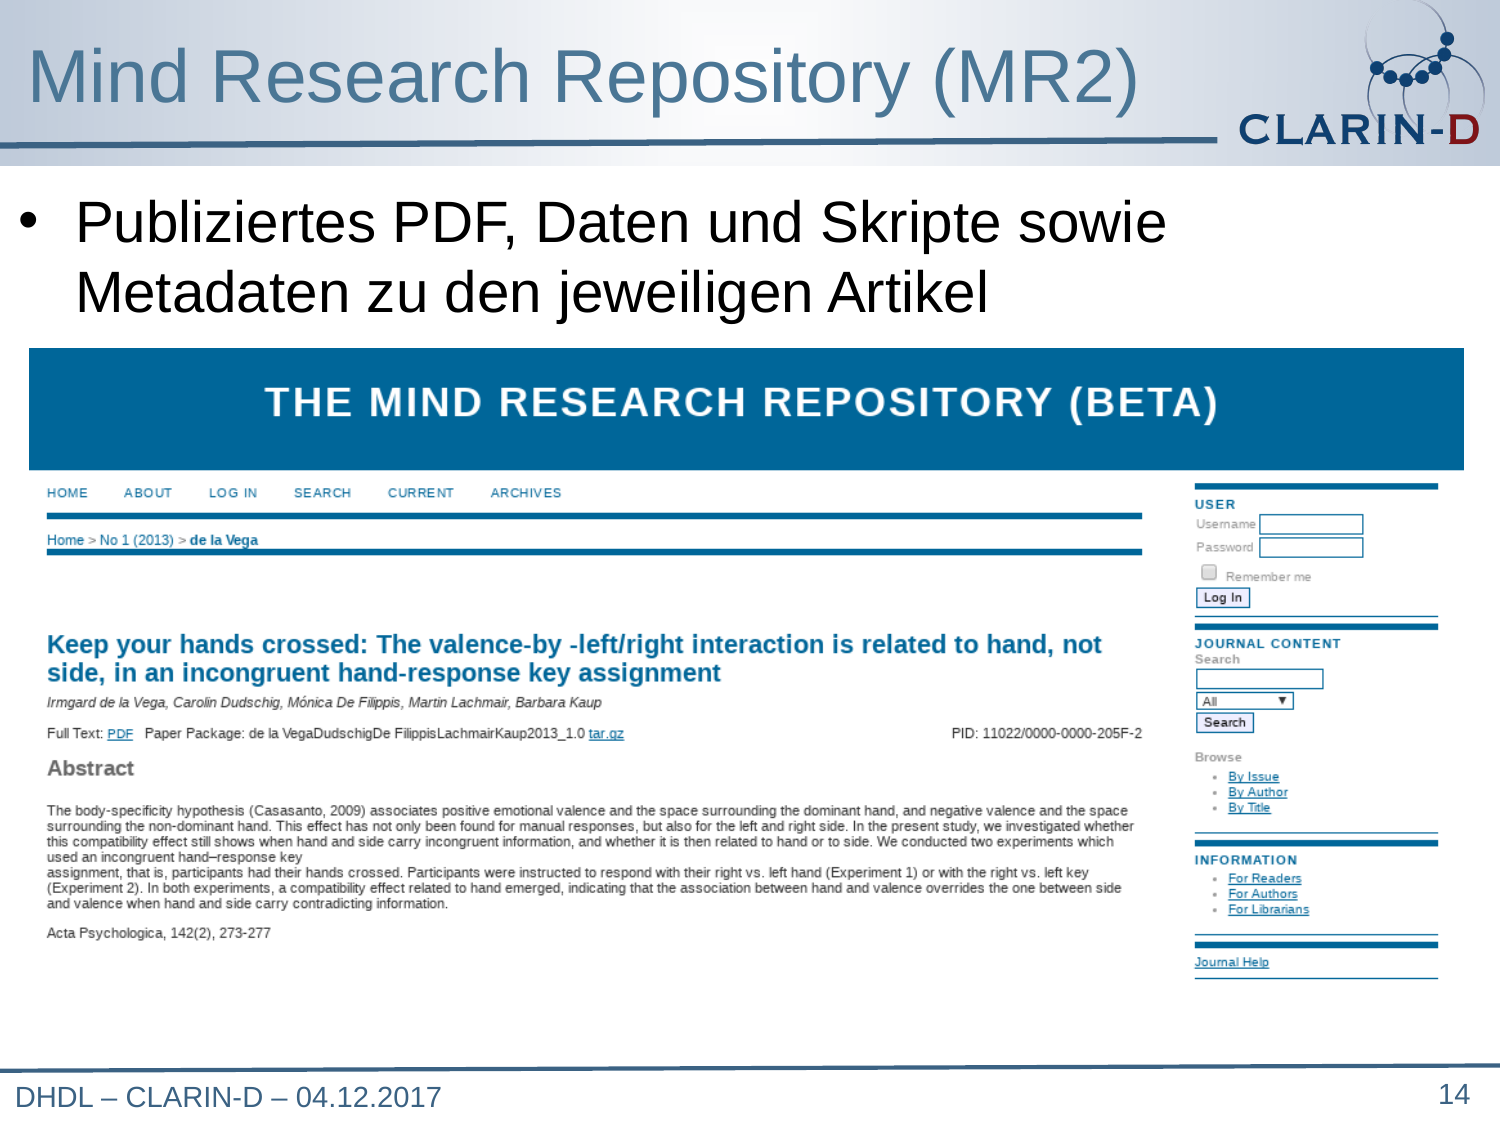

# Mind Research Repository (MR2)
Publiziertes PDF, Daten und Skripte sowie Metadaten zu den jeweiligen Artikel